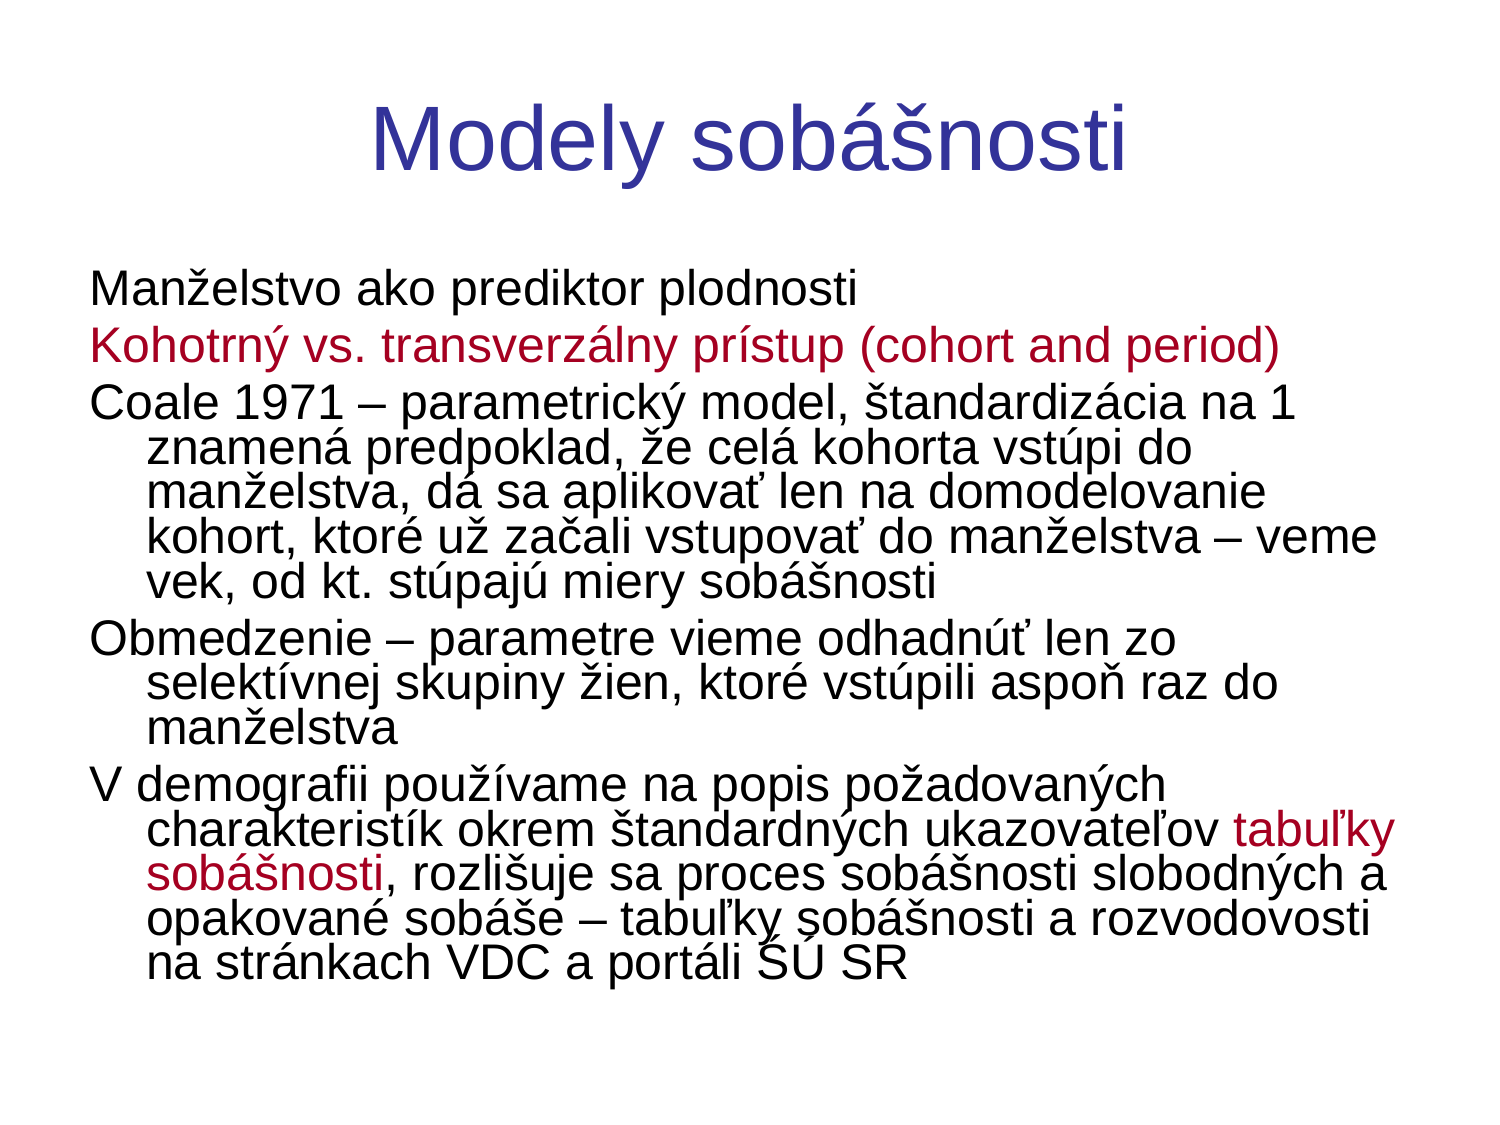

# Modely sobášnosti
Manželstvo ako prediktor plodnosti
Kohotrný vs. transverzálny prístup (cohort and period)
Coale 1971 – parametrický model, štandardizácia na 1 znamená predpoklad, že celá kohorta vstúpi do manželstva, dá sa aplikovať len na domodelovanie kohort, ktoré už začali vstupovať do manželstva – veme vek, od kt. stúpajú miery sobášnosti
Obmedzenie – parametre vieme odhadnúť len zo selektívnej skupiny žien, ktoré vstúpili aspoň raz do manželstva
V demografii používame na popis požadovaných charakteristík okrem štandardných ukazovateľov tabuľky sobášnosti, rozlišuje sa proces sobášnosti slobodných a opakované sobáše – tabuľky sobášnosti a rozvodovosti na stránkach VDC a portáli ŚÚ SR